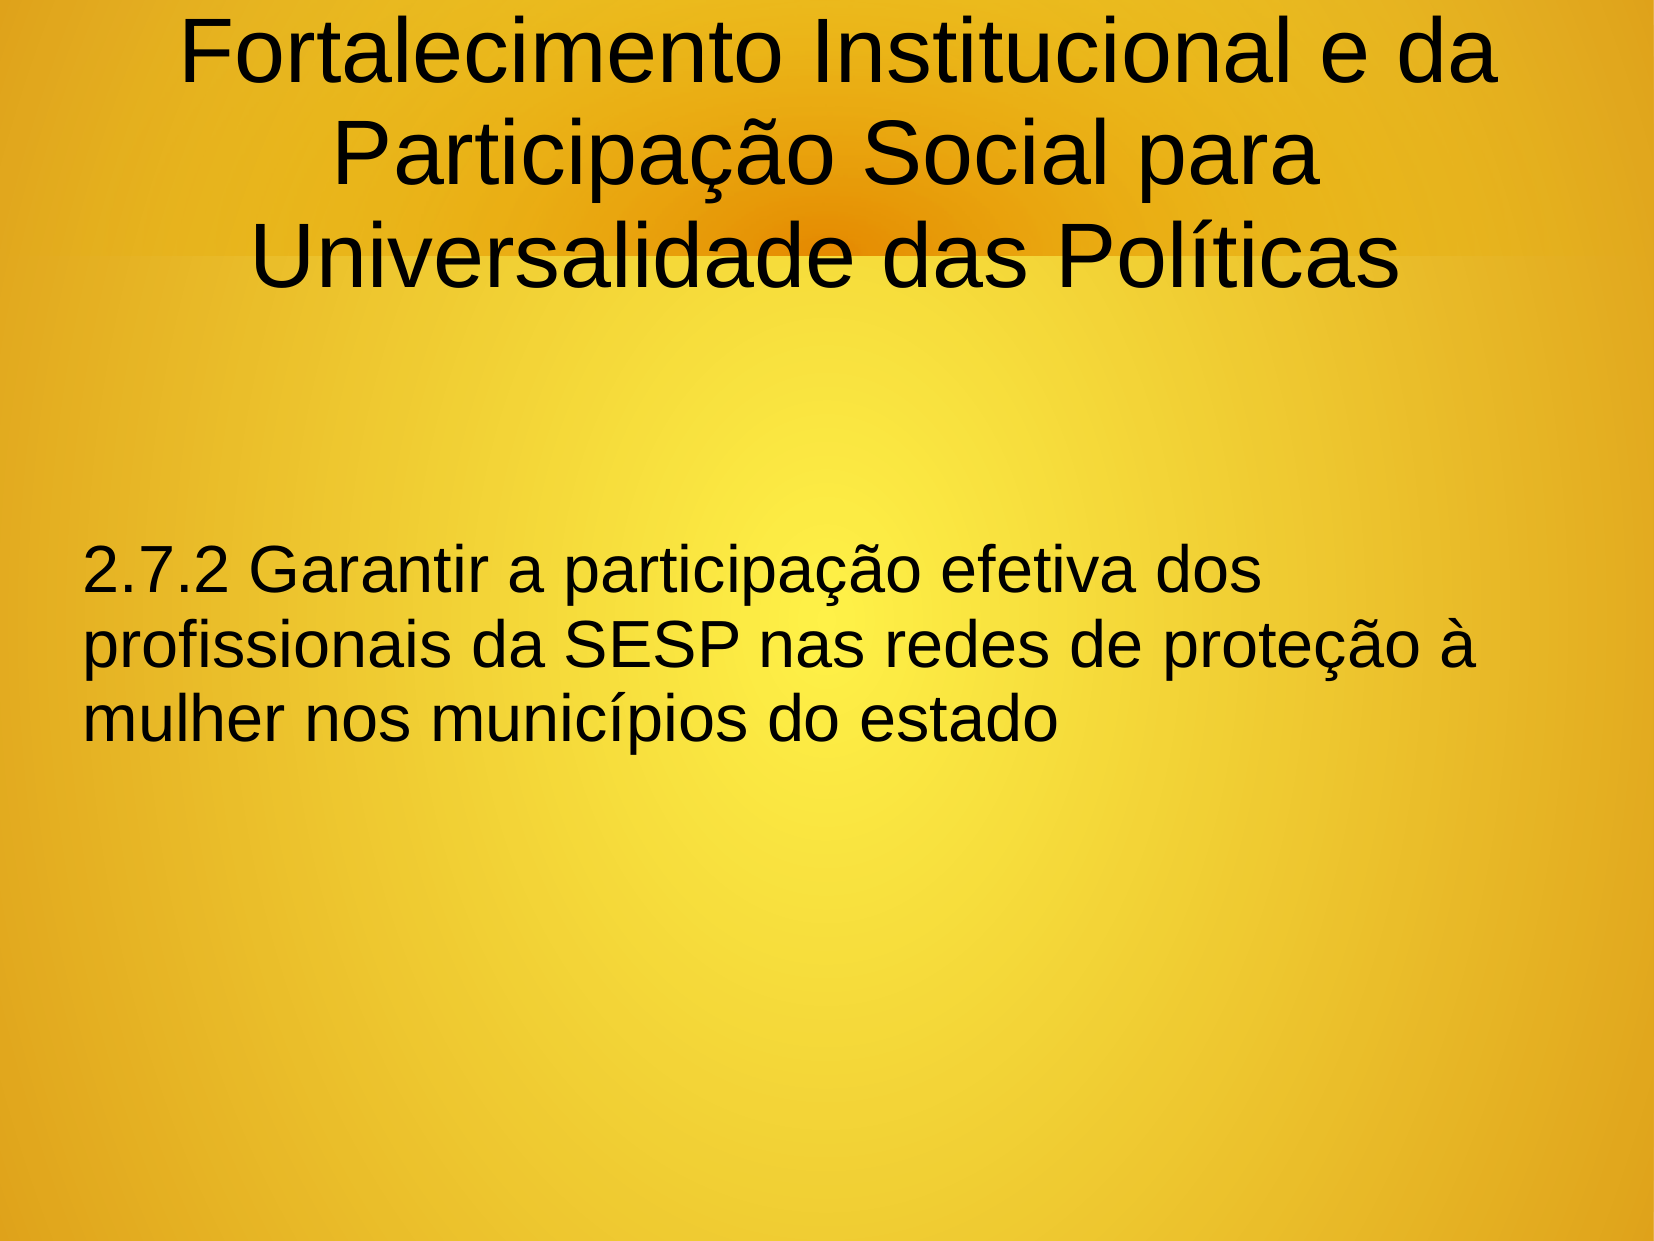

# Fortalecimento Institucional e da Participação Social para Universalidade das Políticas
2.7.2 Garantir a participação efetiva dos profissionais da SESP nas redes de proteção à mulher nos municípios do estado